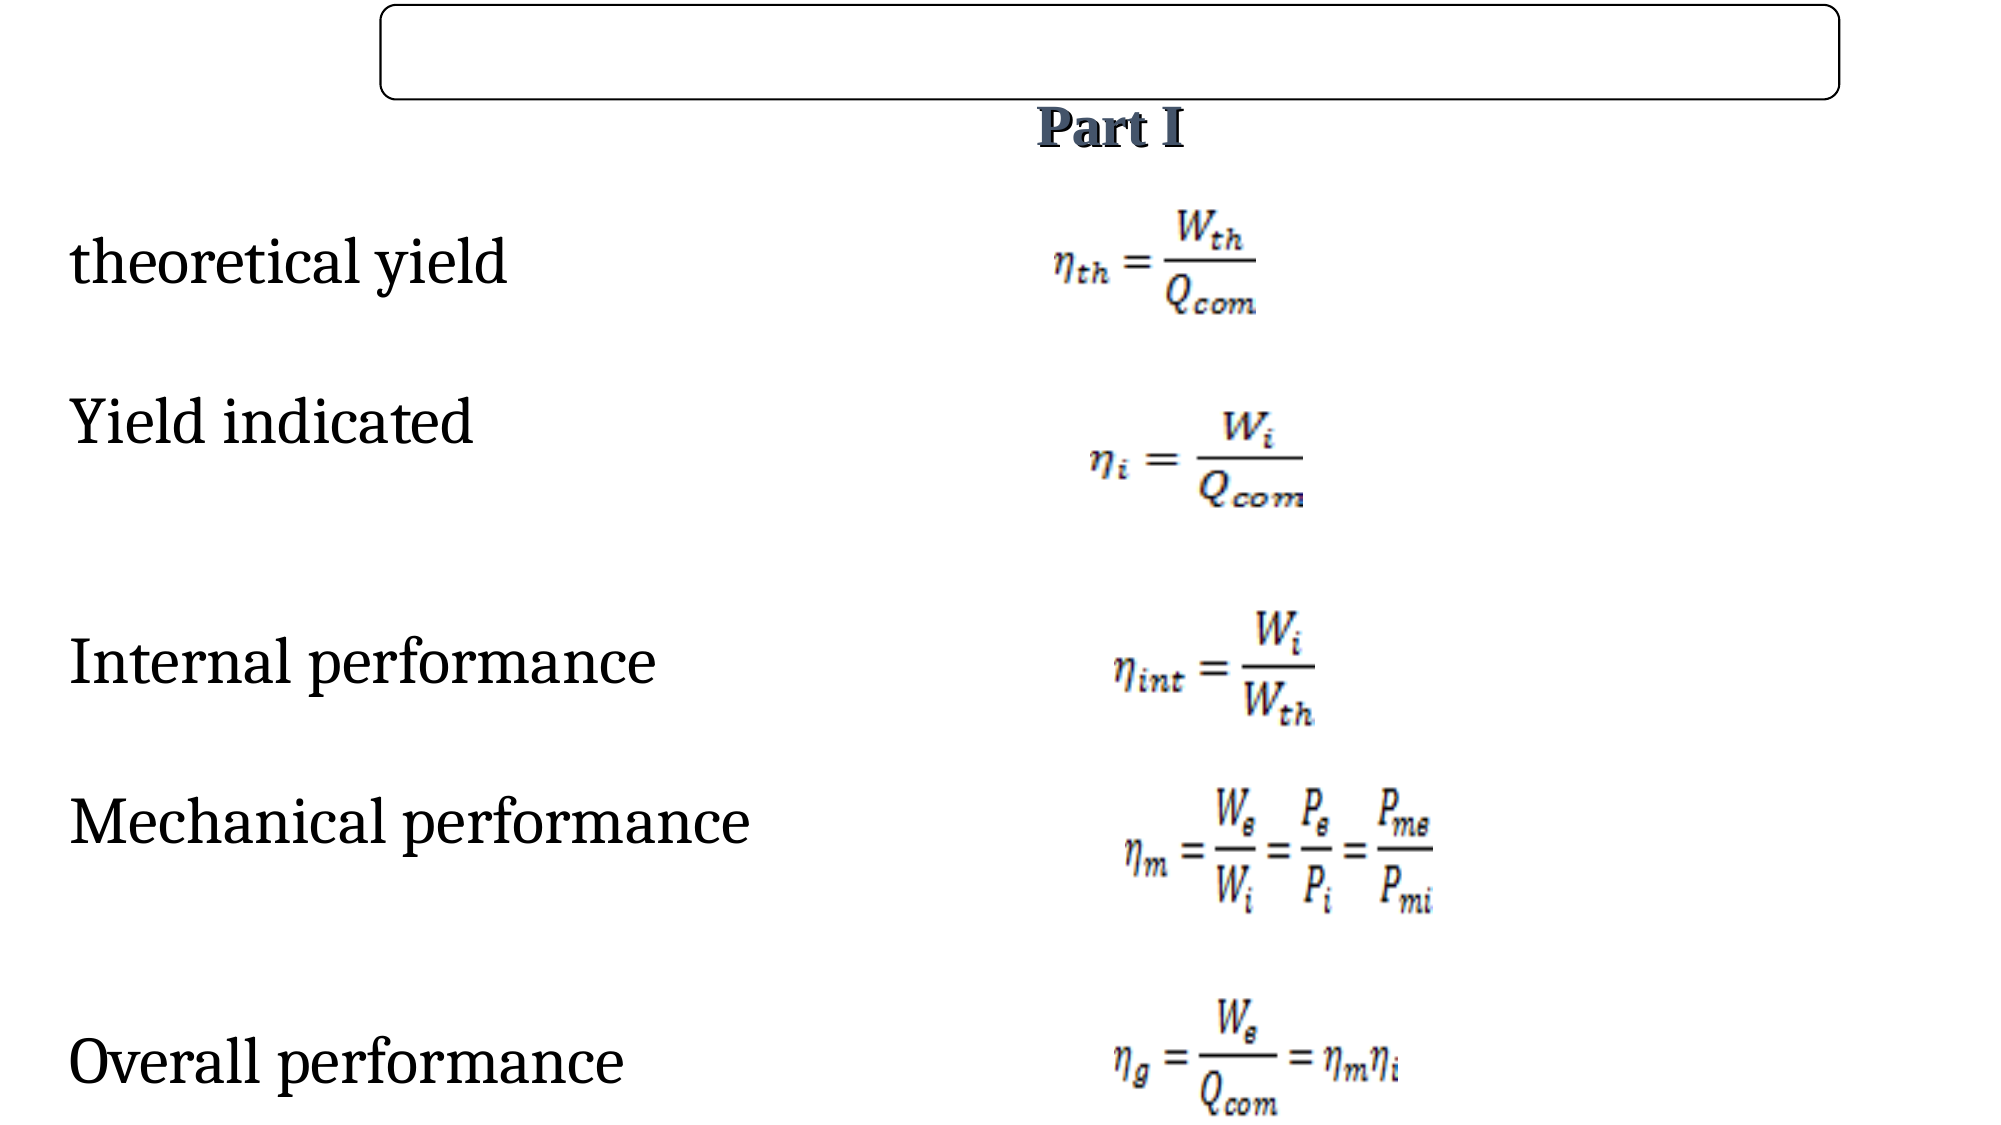

Part I
theoretical yield
Yield indicated
Internal performance
Mechanical performance
Overall performance